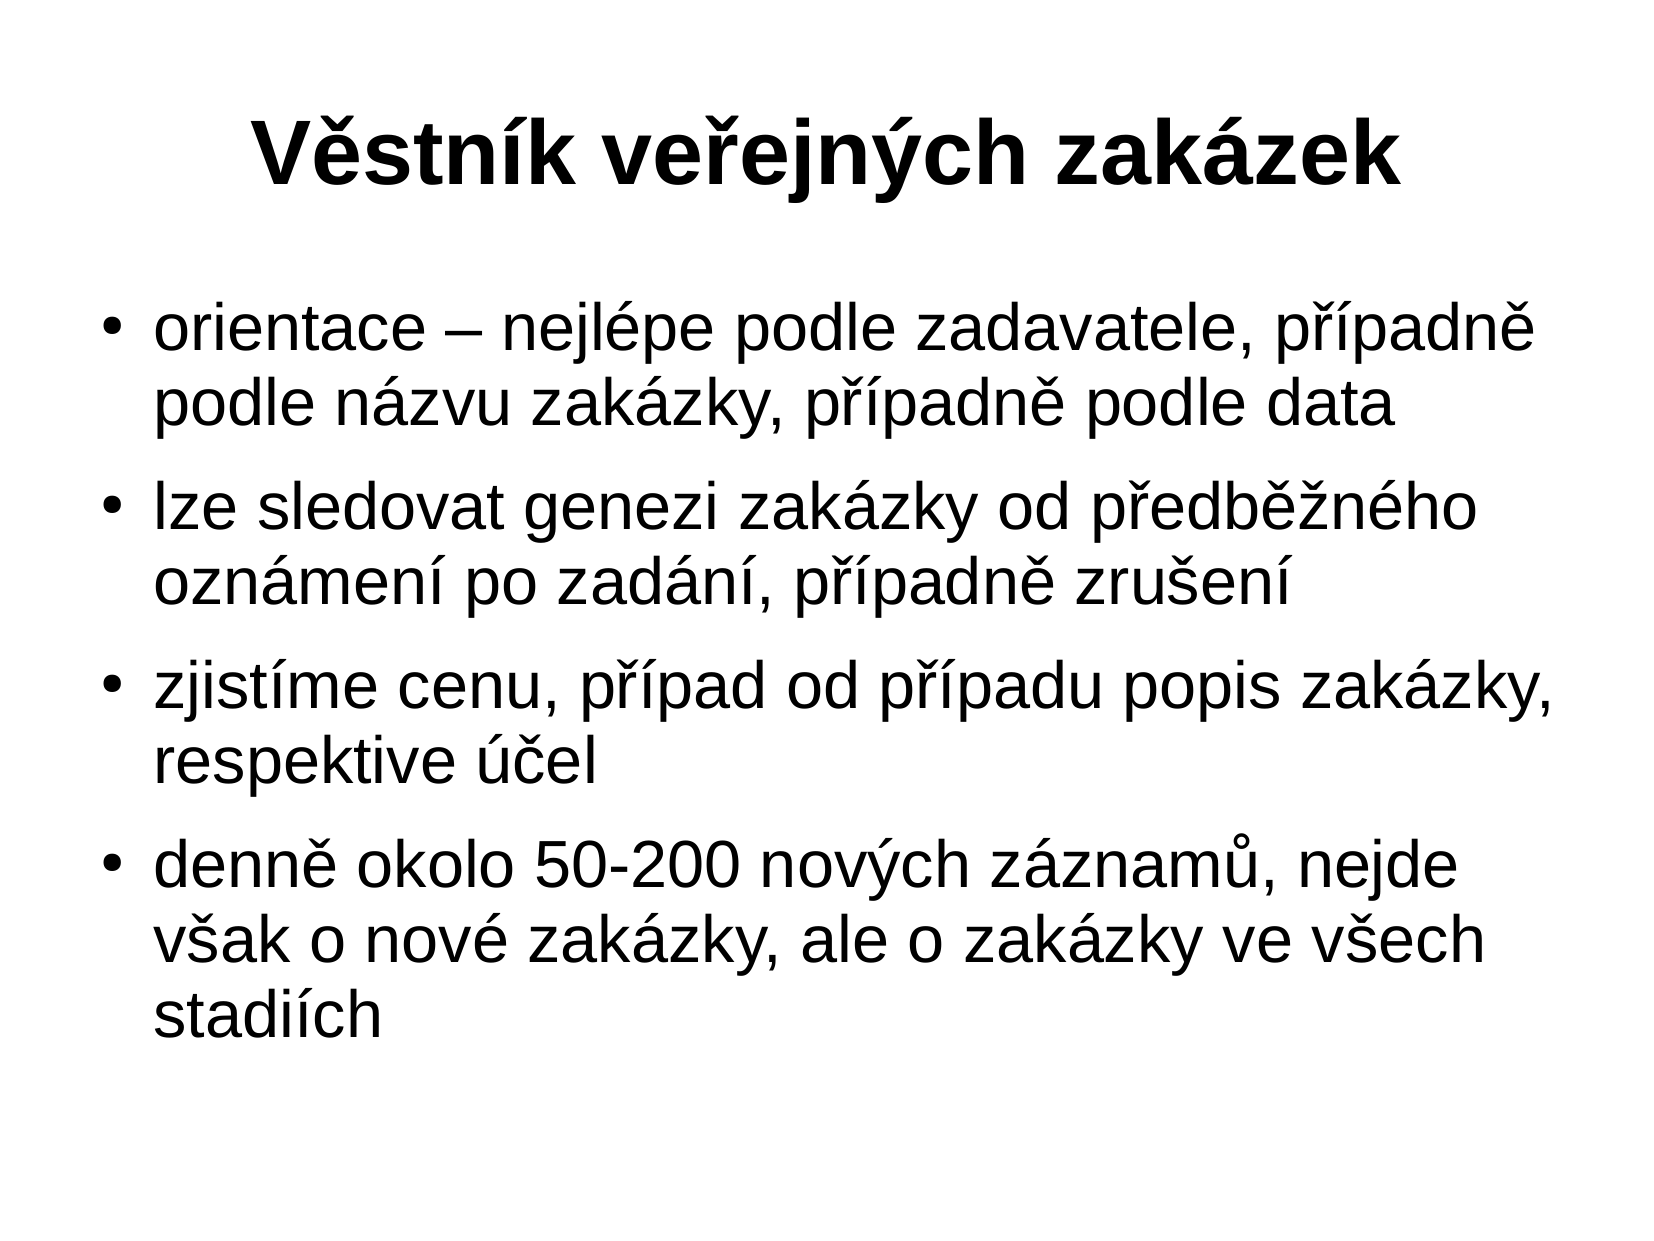

# Věstník veřejných zakázek
orientace – nejlépe podle zadavatele, případně podle názvu zakázky, případně podle data
lze sledovat genezi zakázky od předběžného oznámení po zadání, případně zrušení
zjistíme cenu, případ od případu popis zakázky, respektive účel
denně okolo 50-200 nových záznamů, nejde však o nové zakázky, ale o zakázky ve všech stadiích